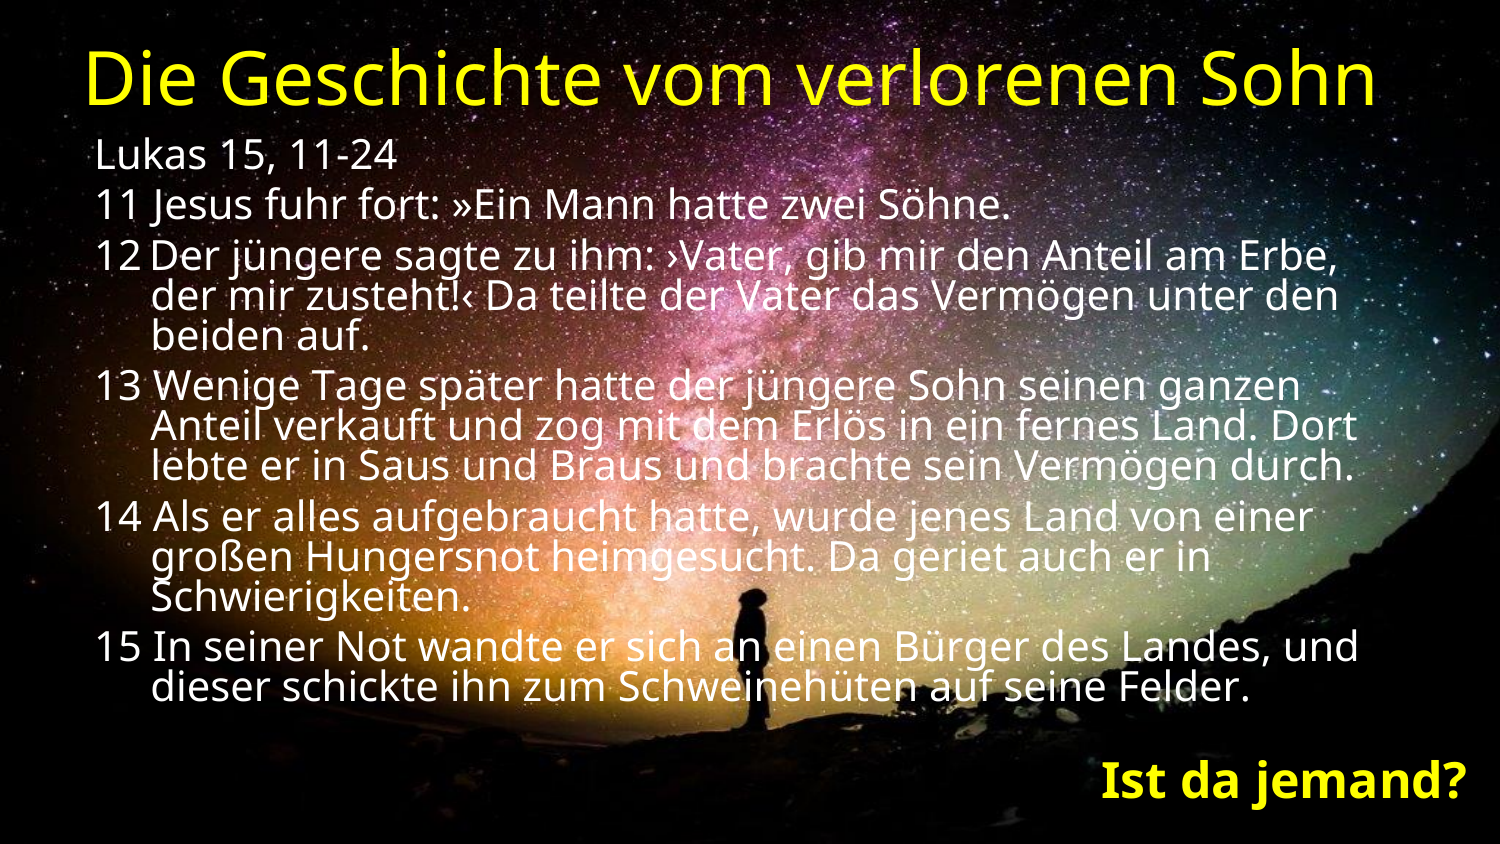

# Die Geschichte vom verlorenen Sohn
Lukas 15, 11-24
11 Jesus fuhr fort: »Ein Mann hatte zwei Söhne.
12EDer jüngere sagte zu ihm: ›Vater, gib mir den Anteil am Erbe, der mir zusteht!‹ Da teilte der Vater das Vermögen unter den beiden auf.
13 Wenige Tage später hatte der jüngere Sohn seinen ganzen Anteil verkauft und zog mit dem Erlös in ein fernes Land. Dort lebte er in Saus und Braus und brachte sein Vermögen durch.
14 Als er alles aufgebraucht hatte, wurde jenes Land von einer großen Hungersnot heimgesucht. Da geriet auch er in Schwierigkeiten.
15 In seiner Not wandte er sich an einen Bürger des Landes, und dieser schickte ihn zum Schweinehüten auf seine Felder.
Ist da jemand?